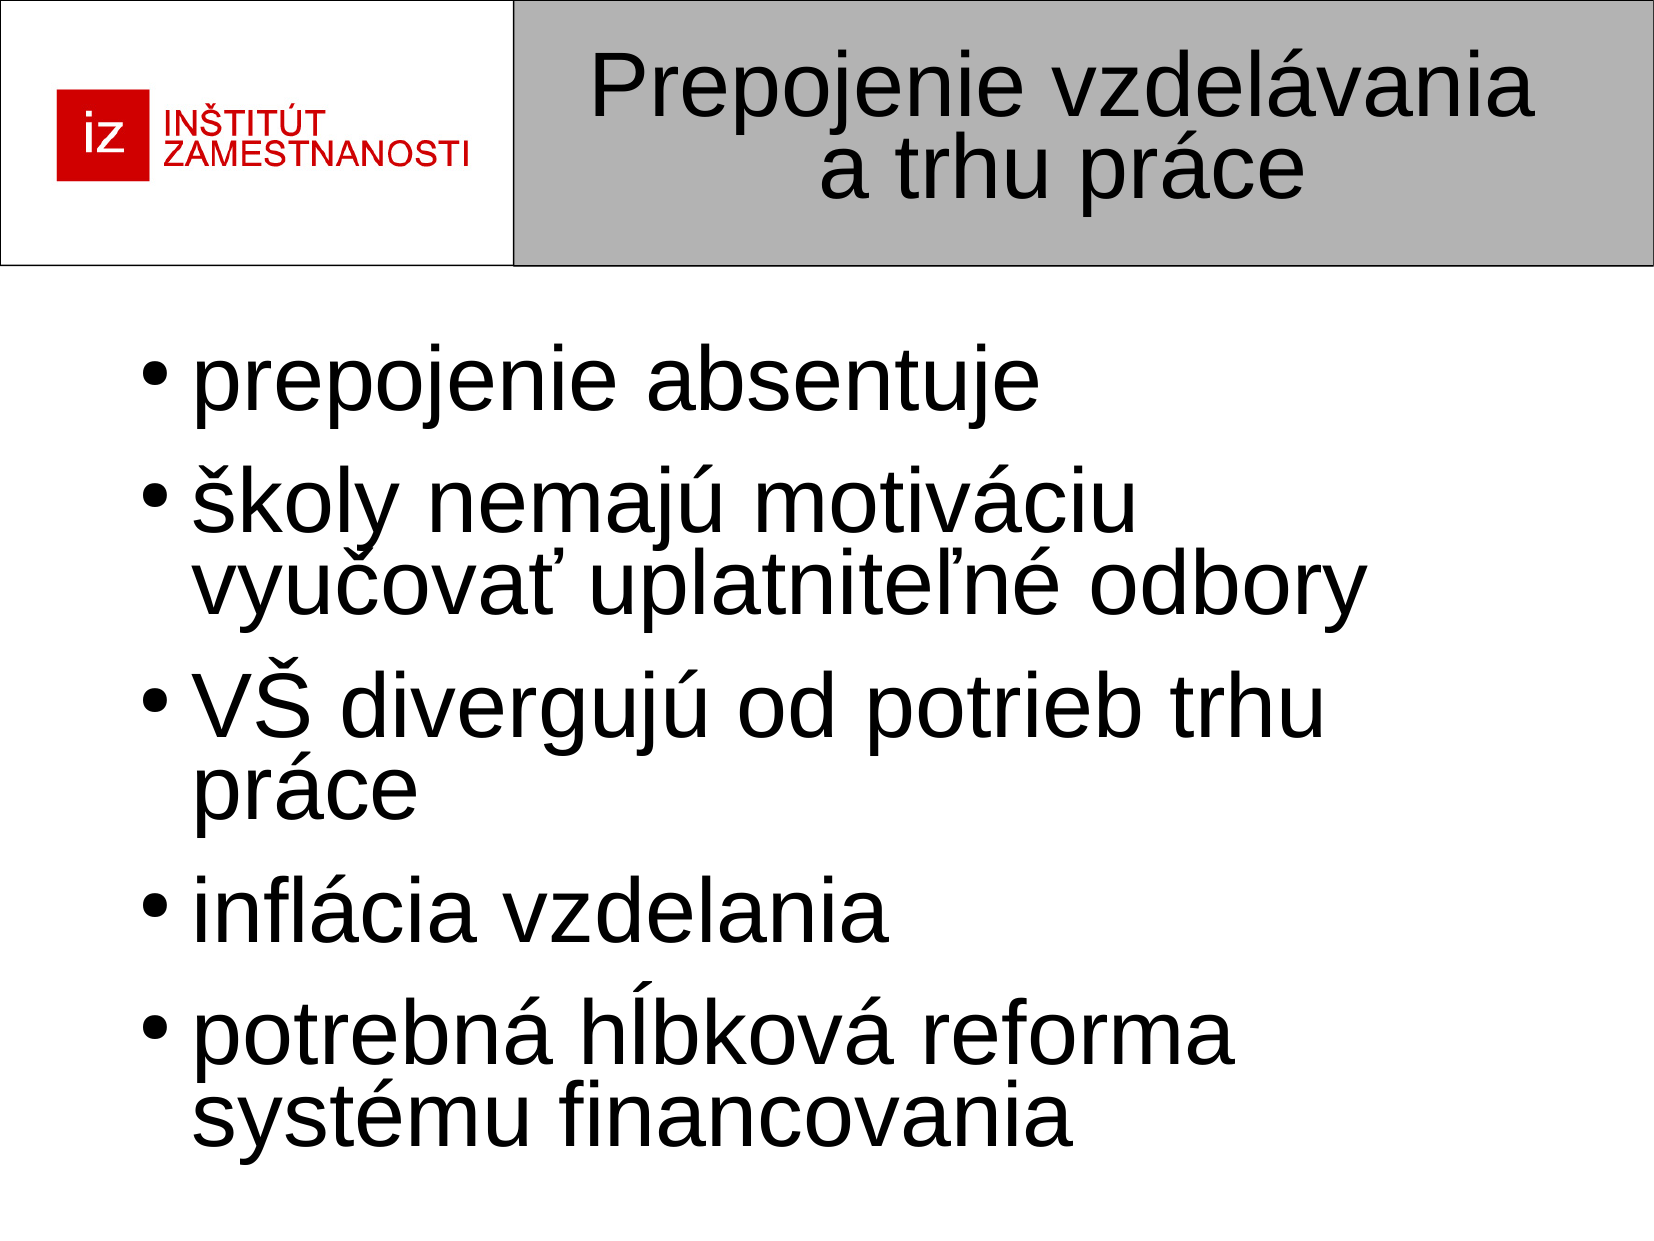

# Prepojenie vzdelávania a trhu práce
prepojenie absentuje
školy nemajú motiváciu vyučovať uplatniteľné odbory
VŠ divergujú od potrieb trhu práce
inflácia vzdelania
potrebná hĺbková reforma systému financovania